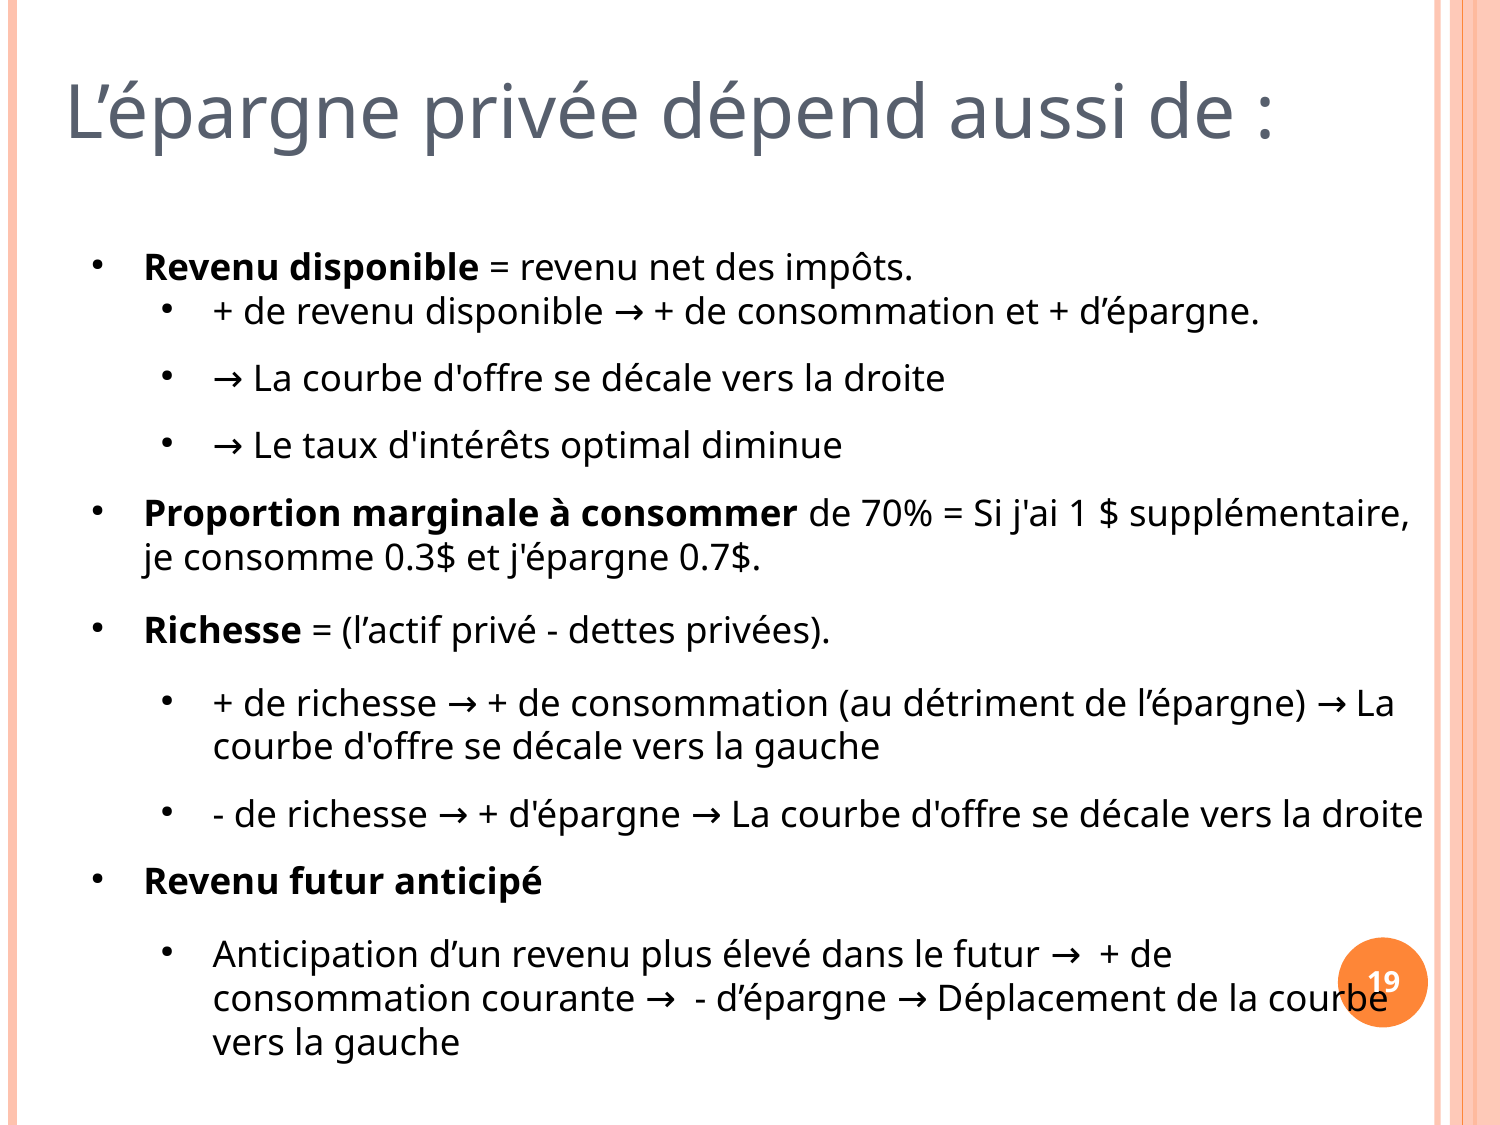

# L’épargne privée dépend aussi de :
Revenu disponible = revenu net des impôts.
+ de revenu disponible → + de consommation et + d’épargne.
→ La courbe d'offre se décale vers la droite
→ Le taux d'intérêts optimal diminue
Proportion marginale à consommer de 70% = Si j'ai 1 $ supplémentaire, je consomme 0.3$ et j'épargne 0.7$.
Richesse = (l’actif privé - dettes privées).
+ de richesse → + de consommation (au détriment de l’épargne) → La courbe d'offre se décale vers la gauche
- de richesse → + d'épargne → La courbe d'offre se décale vers la droite
Revenu futur anticipé
Anticipation d’un revenu plus élevé dans le futur → + de consommation courante → - d’épargne → Déplacement de la courbe vers la gauche